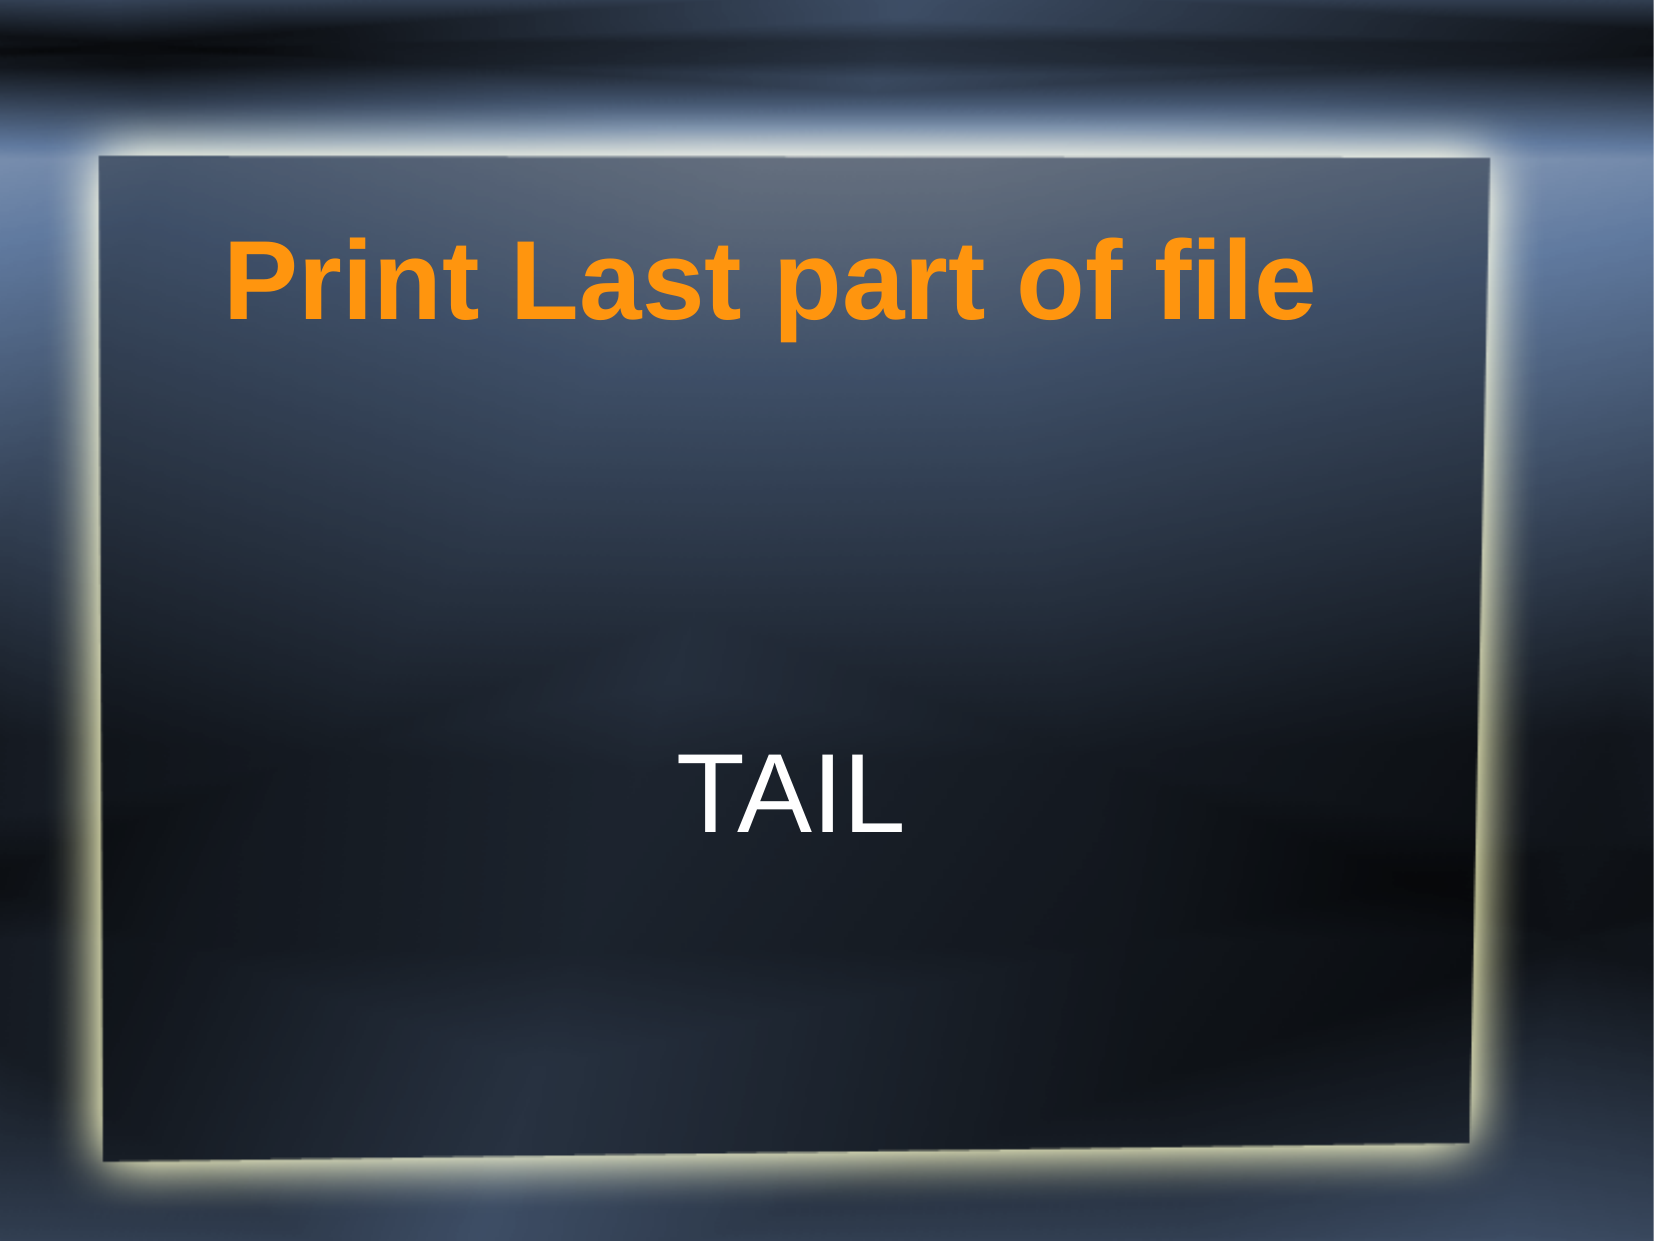

# Print Last part of file
TAIL